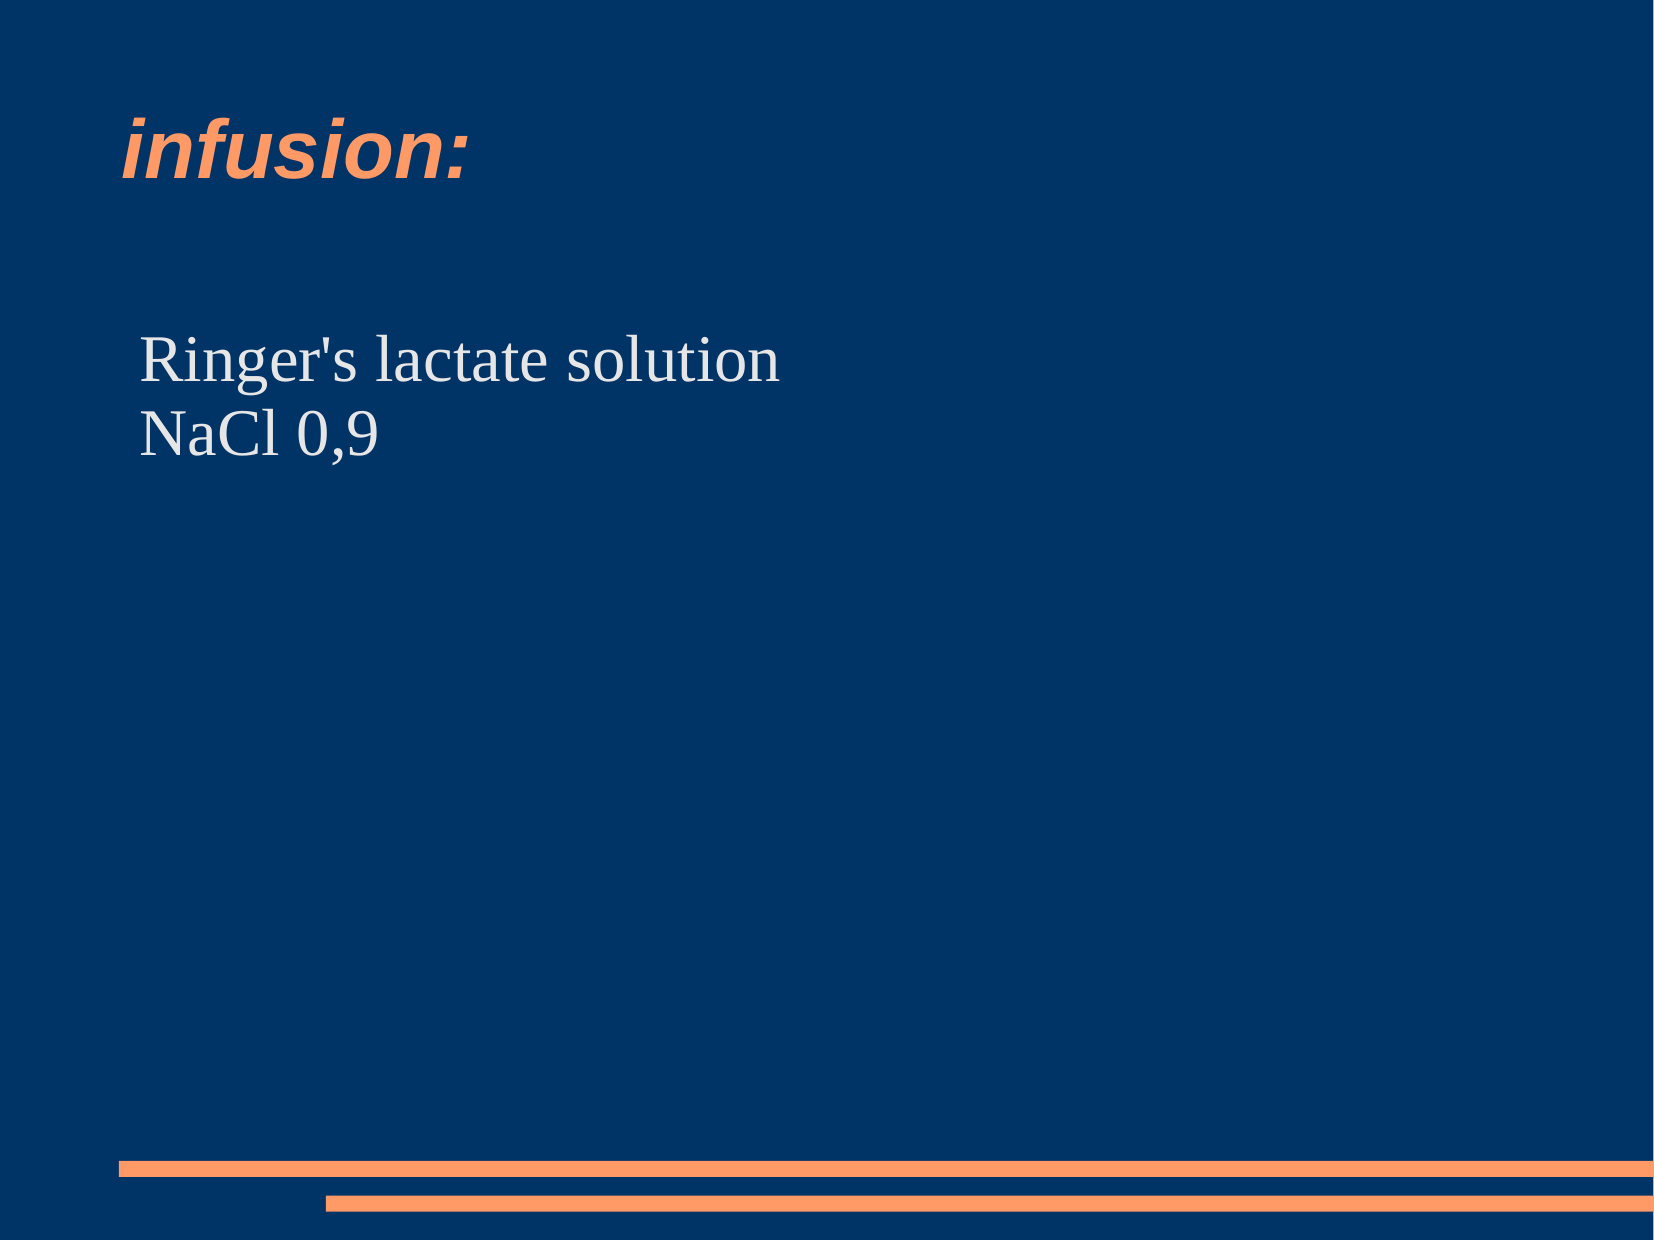

# infusion:
Ringer's lactate solution
NaCl 0,9